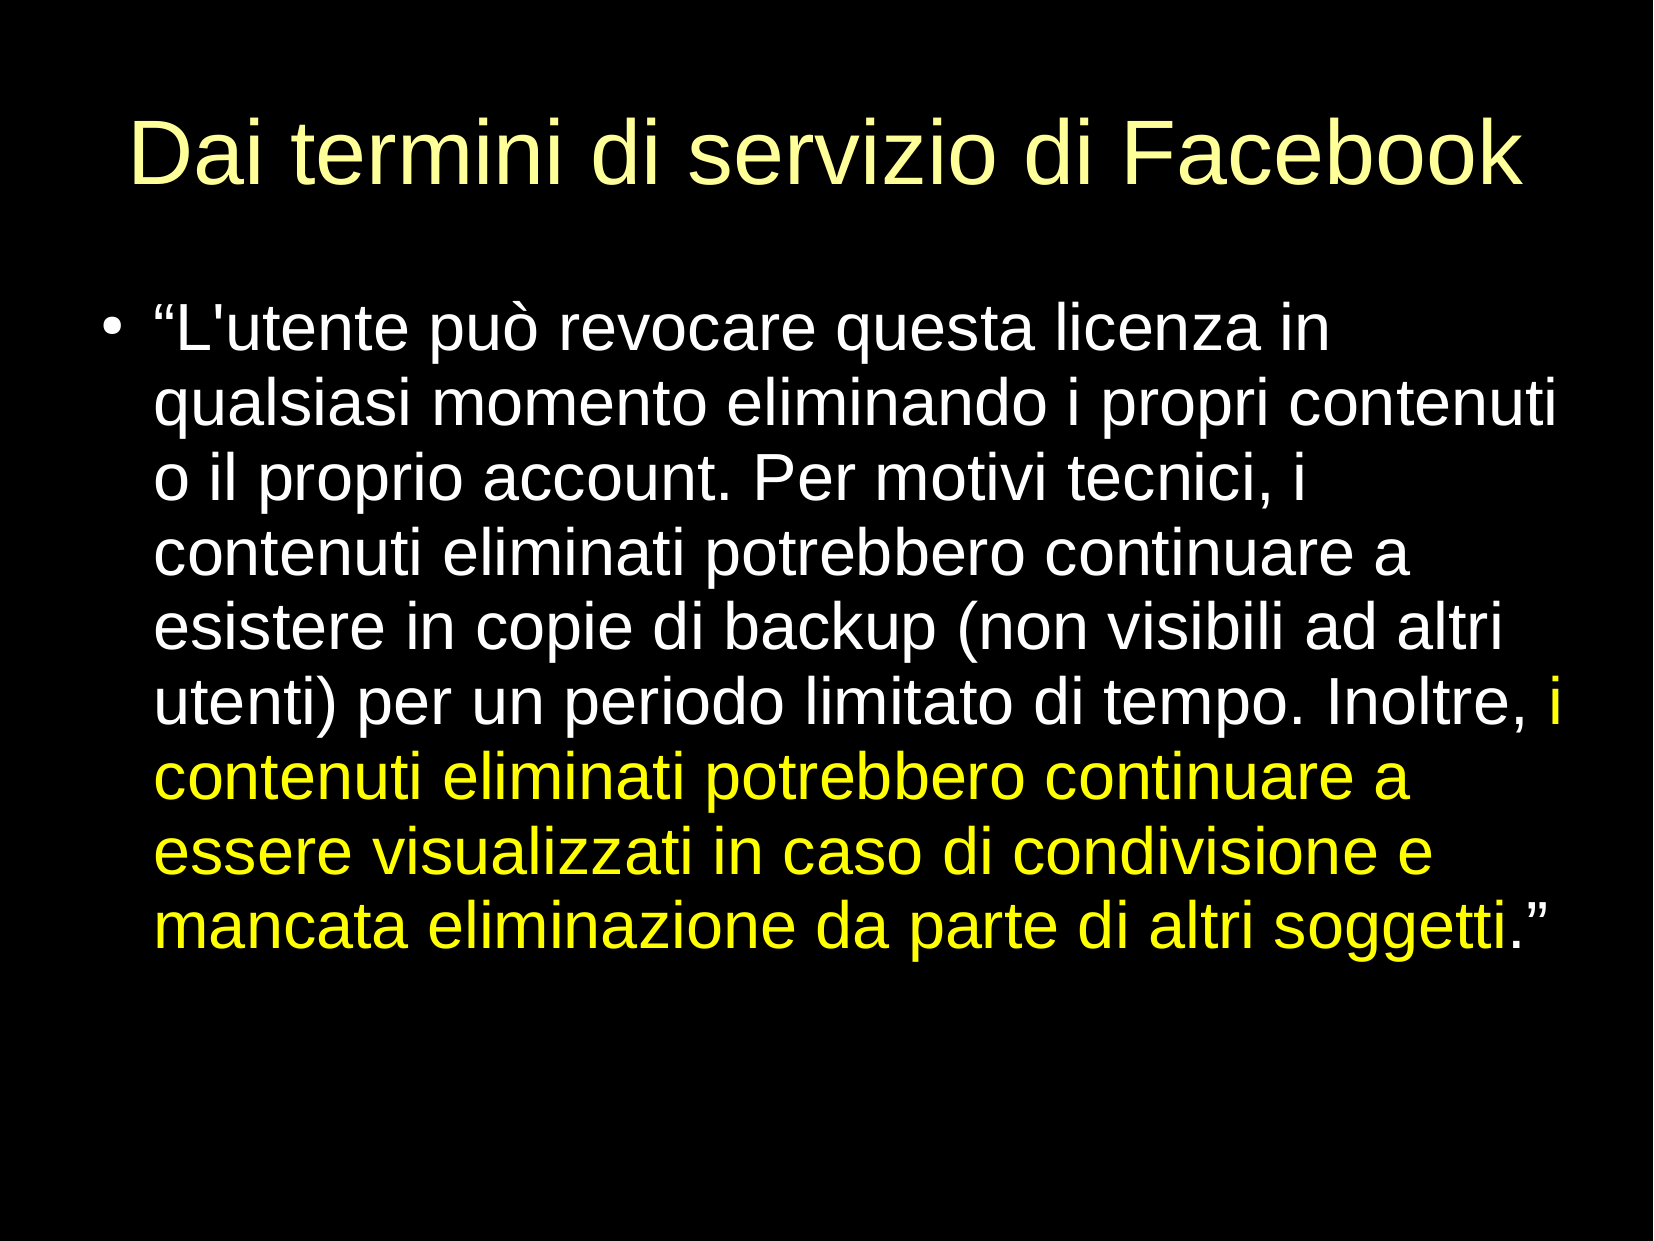

# Dai termini di servizio di Facebook
“L'utente può revocare questa licenza in qualsiasi momento eliminando i propri contenuti o il proprio account. Per motivi tecnici, i contenuti eliminati potrebbero continuare a esistere in copie di backup (non visibili ad altri utenti) per un periodo limitato di tempo. Inoltre, i contenuti eliminati potrebbero continuare a essere visualizzati in caso di condivisione e mancata eliminazione da parte di altri soggetti.”